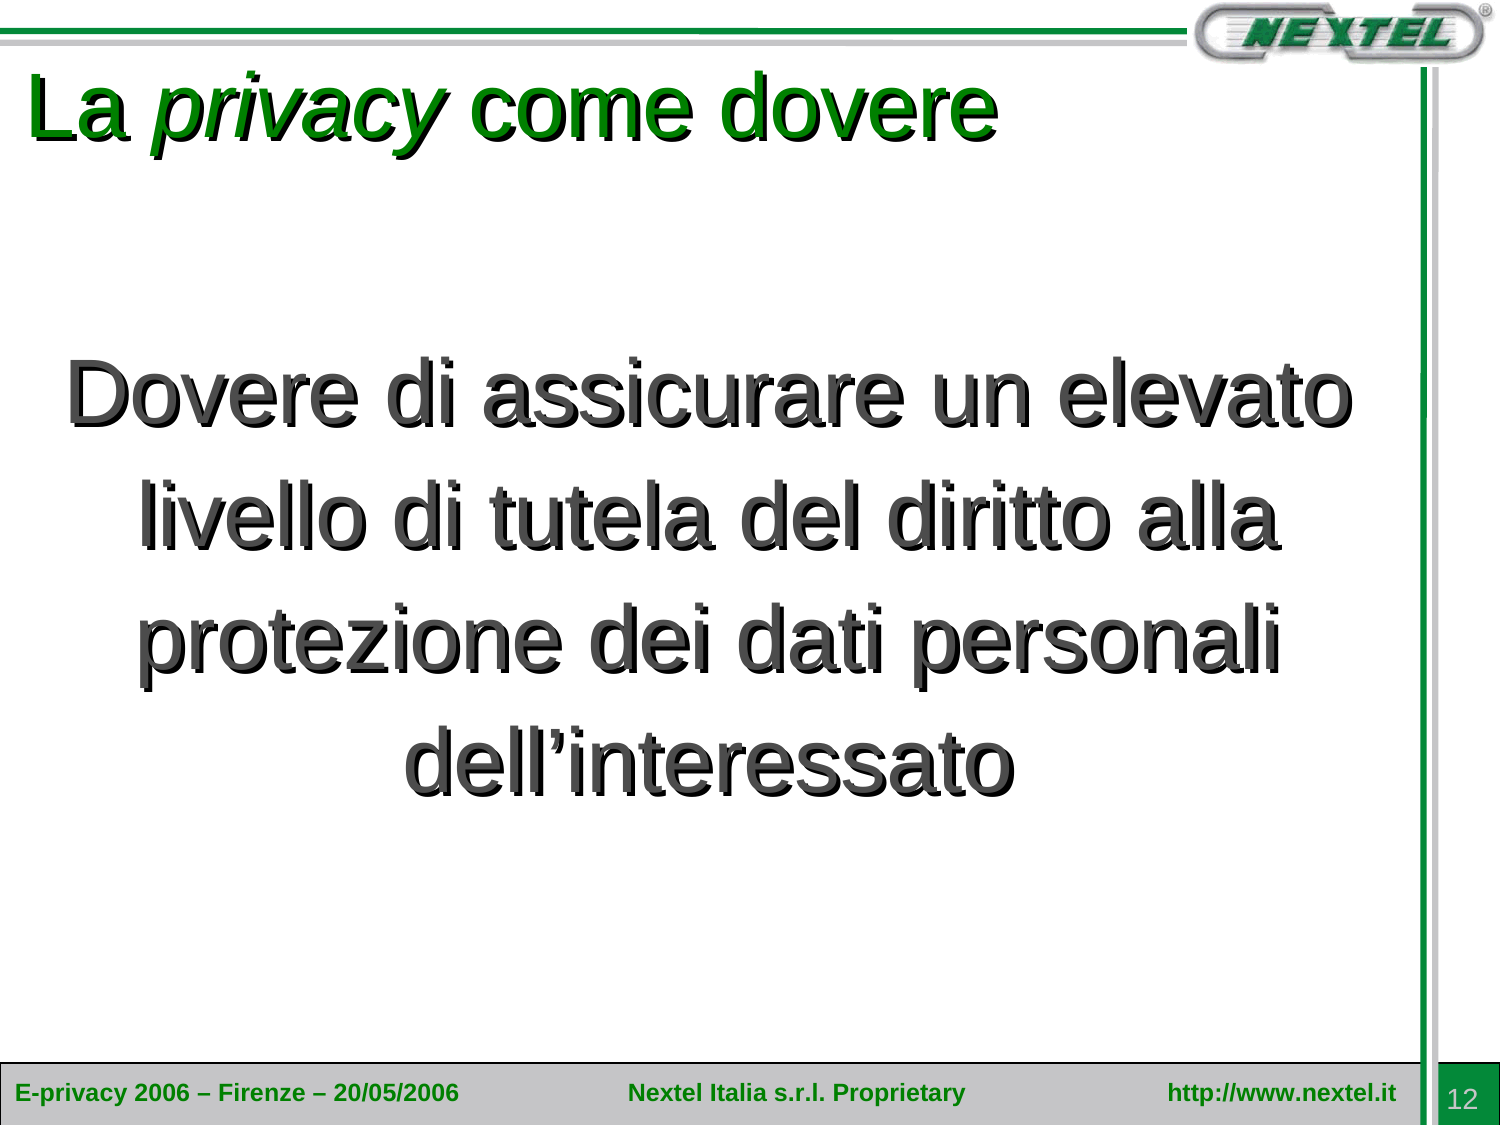

La privacy come dovere
# Dovere di assicurare un elevato livello di tutela del diritto alla protezione dei dati personali dell’interessato
12